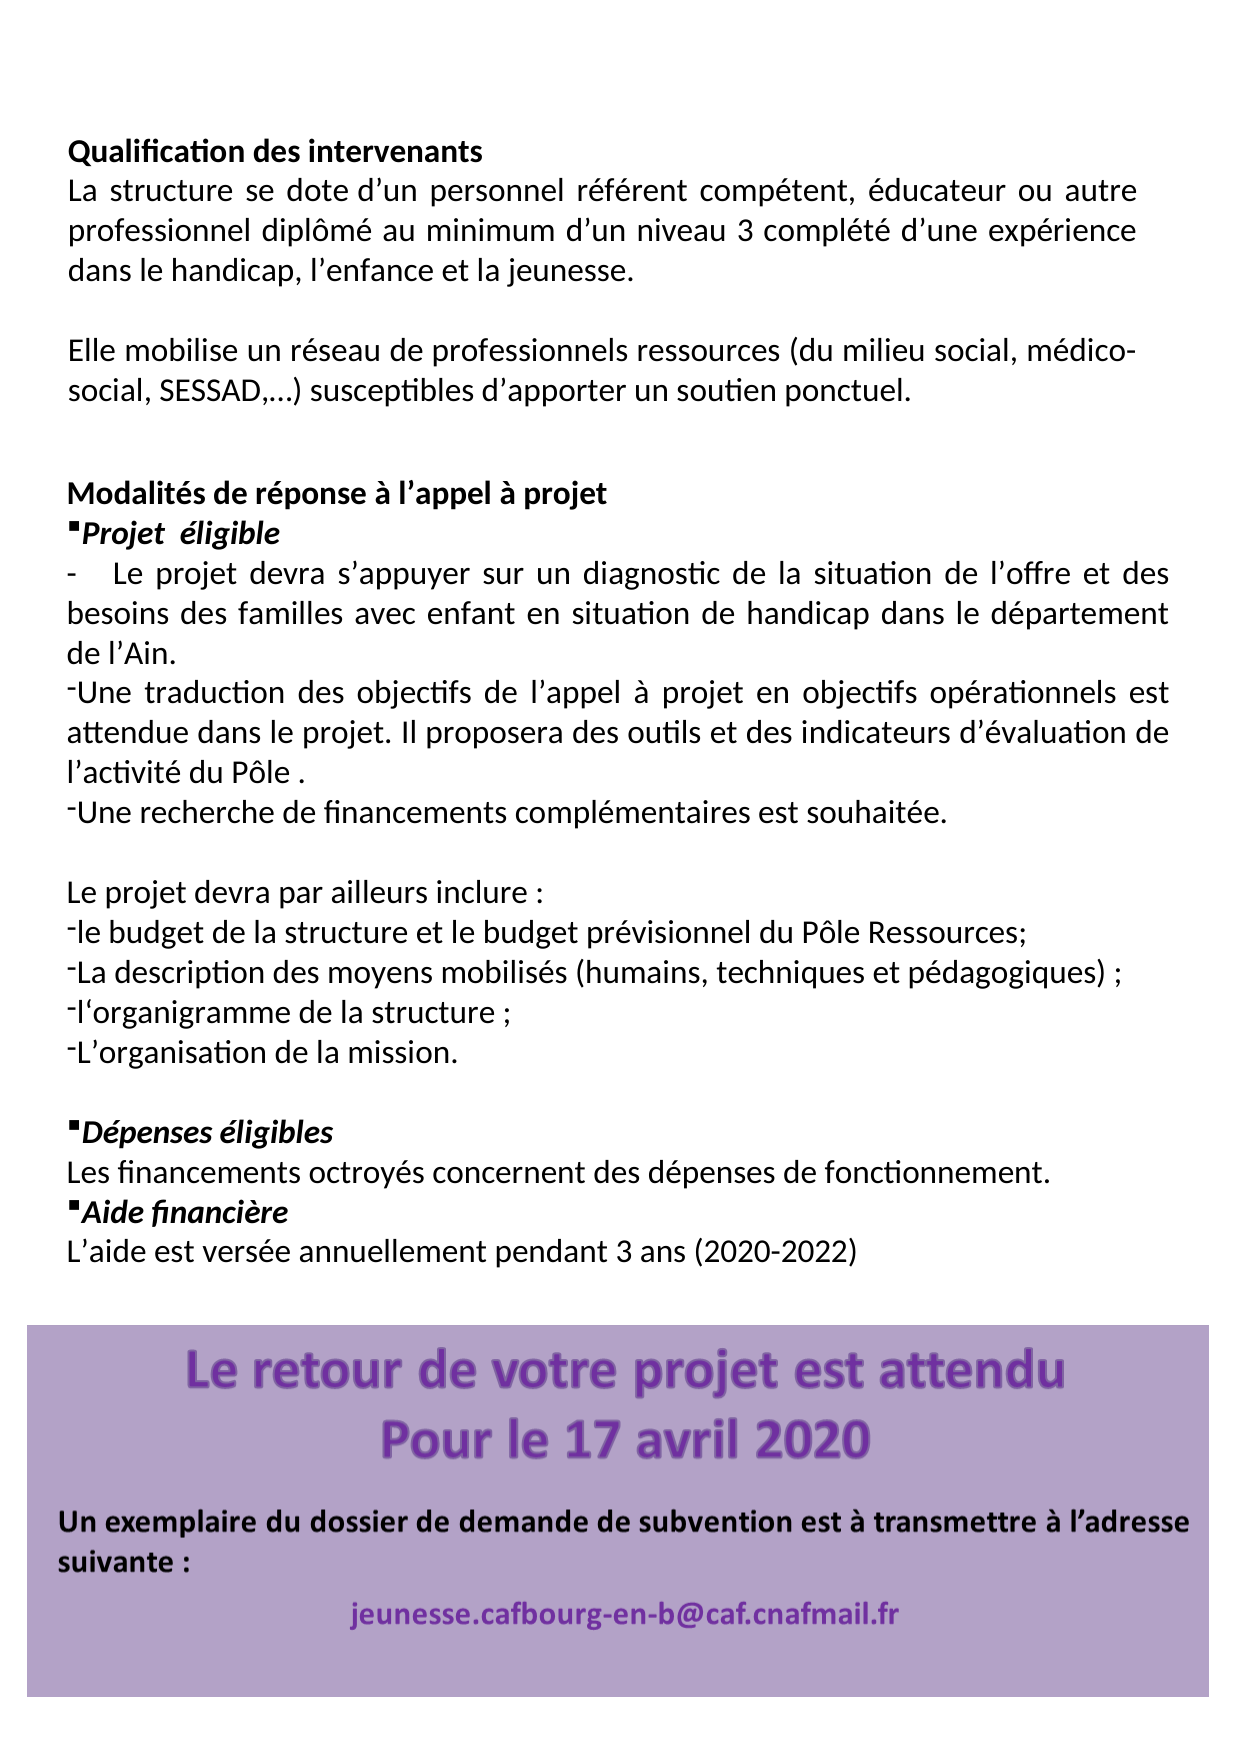

Qualification des intervenants
La structure se dote d’un personnel référent compétent, éducateur ou autre professionnel diplômé au minimum d’un niveau 3 complété d’une expérience dans le handicap, l’enfance et la jeunesse.
Elle mobilise un réseau de professionnels ressources (du milieu social, médico-social, SESSAD,…) susceptibles d’apporter un soutien ponctuel.
Modalités de réponse à l’appel à projet
Projet éligible
- Le projet devra s’appuyer sur un diagnostic de la situation de l’offre et des besoins des familles avec enfant en situation de handicap dans le département de l’Ain.
Une traduction des objectifs de l’appel à projet en objectifs opérationnels est attendue dans le projet. Il proposera des outils et des indicateurs d’évaluation de l’activité du Pôle .
Une recherche de financements complémentaires est souhaitée.
Le projet devra par ailleurs inclure :
le budget de la structure et le budget prévisionnel du Pôle Ressources;
La description des moyens mobilisés (humains, techniques et pédagogiques) ;
l‘organigramme de la structure ;
L’organisation de la mission.
Dépenses éligibles
Les financements octroyés concernent des dépenses de fonctionnement.
Aide financière
L’aide est versée annuellement pendant 3 ans (2020-2022)